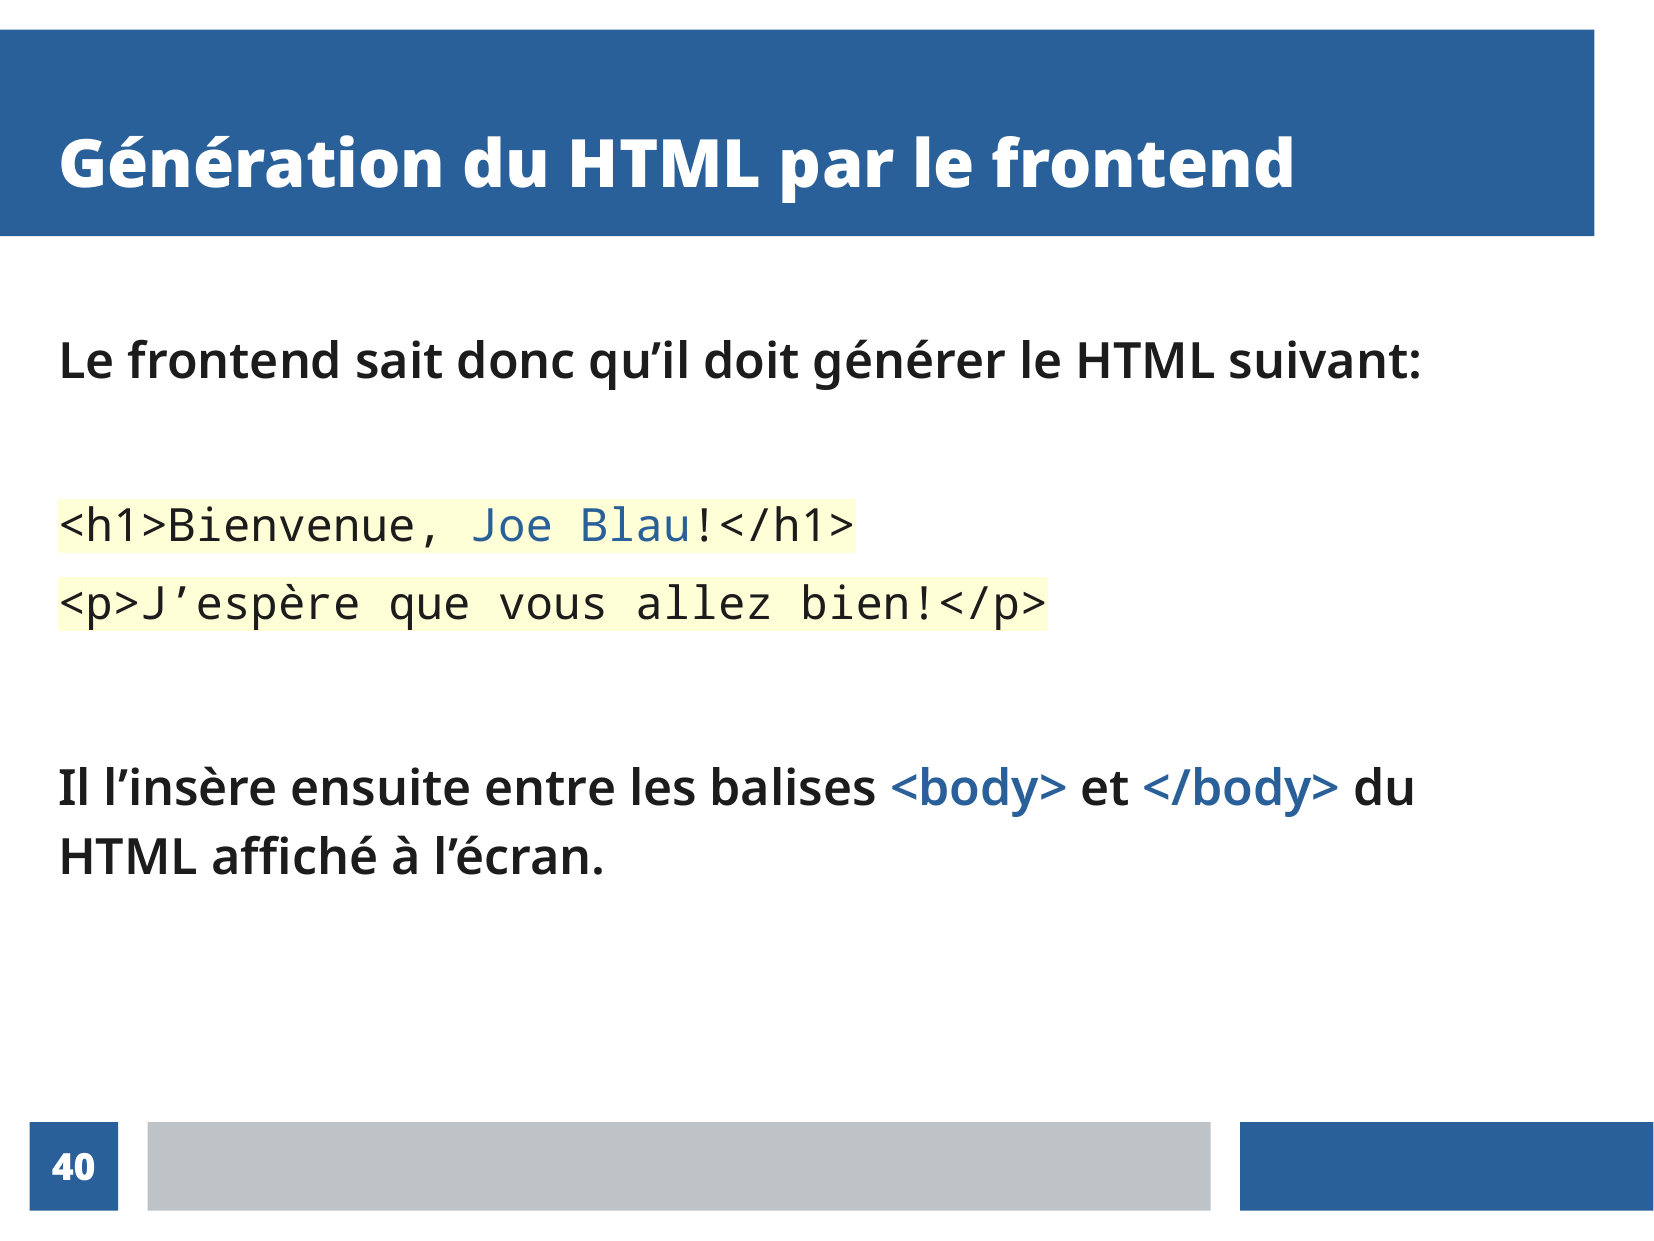

# Génération du HTML par le frontend
Le frontend sait donc qu’il doit générer le HTML suivant:
<h1>Bienvenue, Joe Blau!</h1>
<p>J’espère que vous allez bien!</p>
Il l’insère ensuite entre les balises <body> et </body> du HTML affiché à l’écran.
40